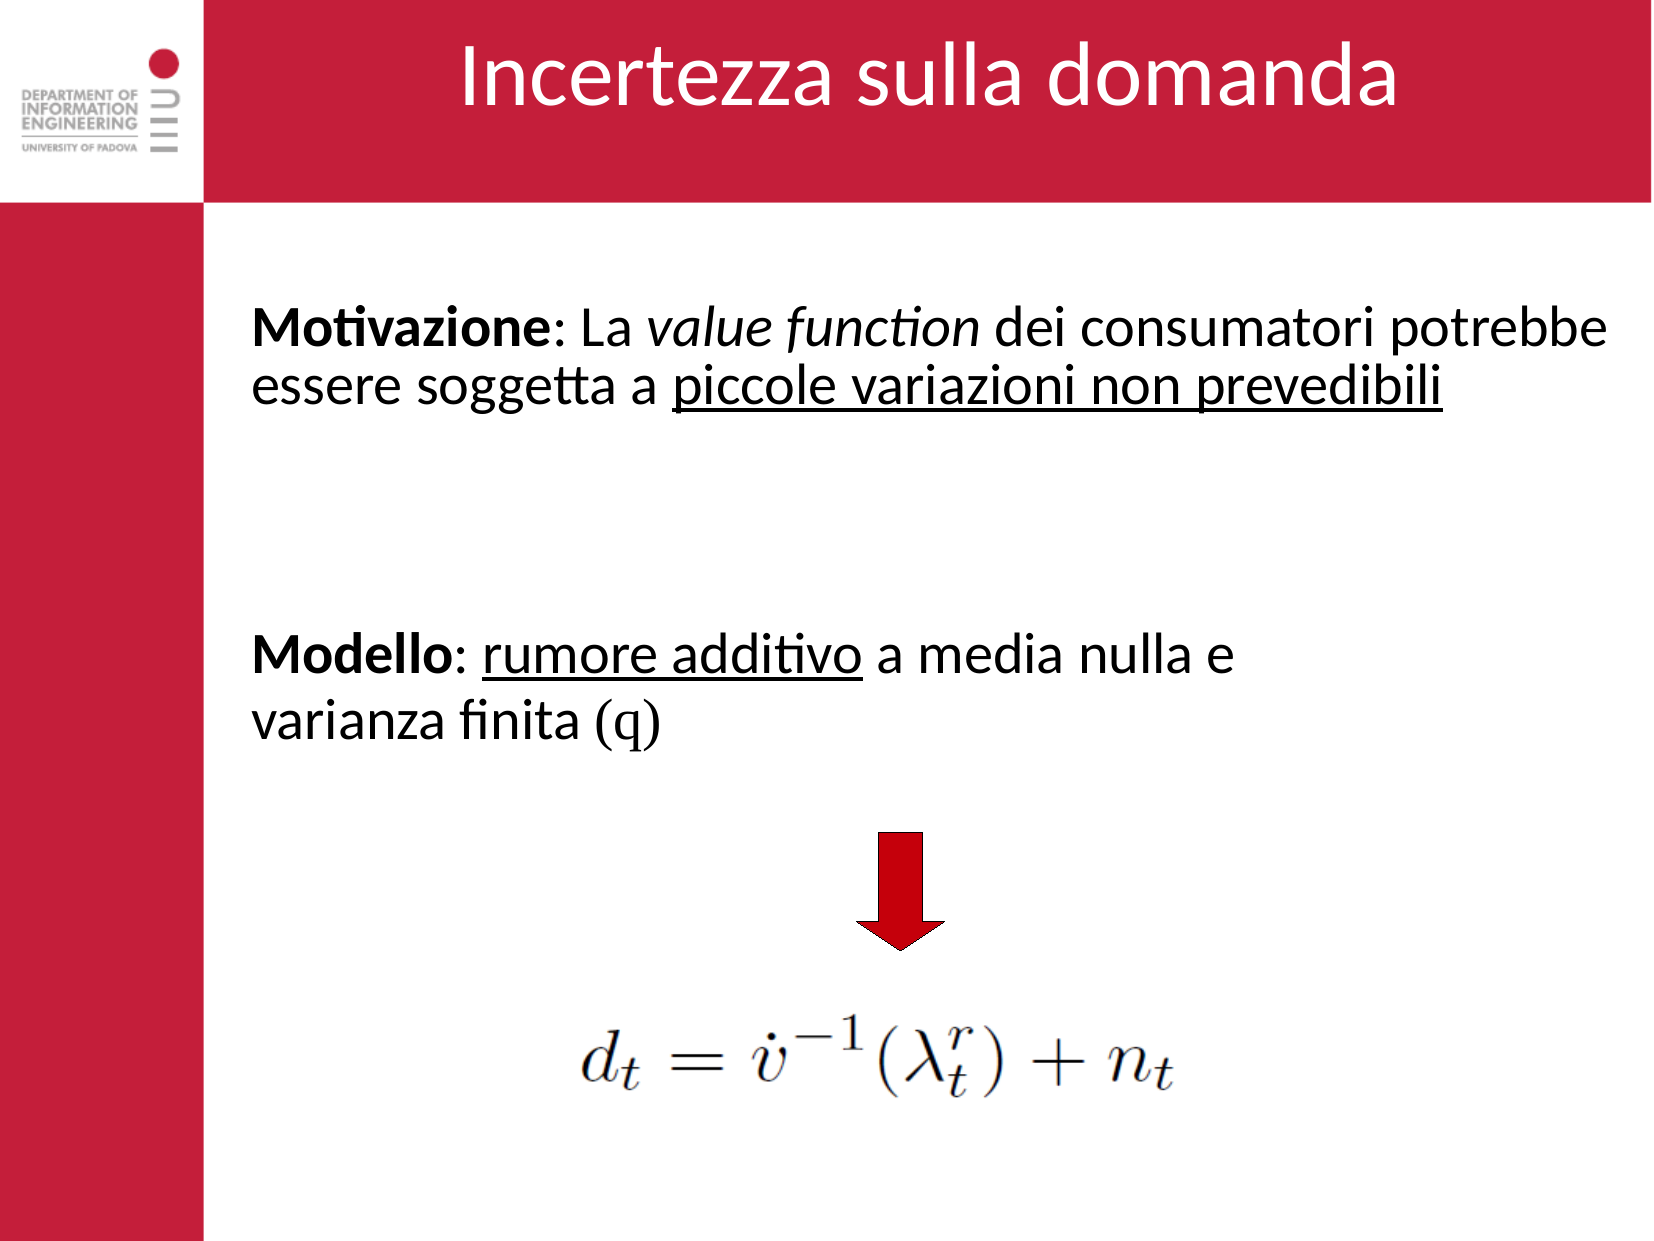

Incertezza sulla domanda
Motivazione: La value function dei consumatori potrebbe essere soggetta a piccole variazioni non prevedibili
Modello: rumore additivo a media nulla e
varianza finita (q)